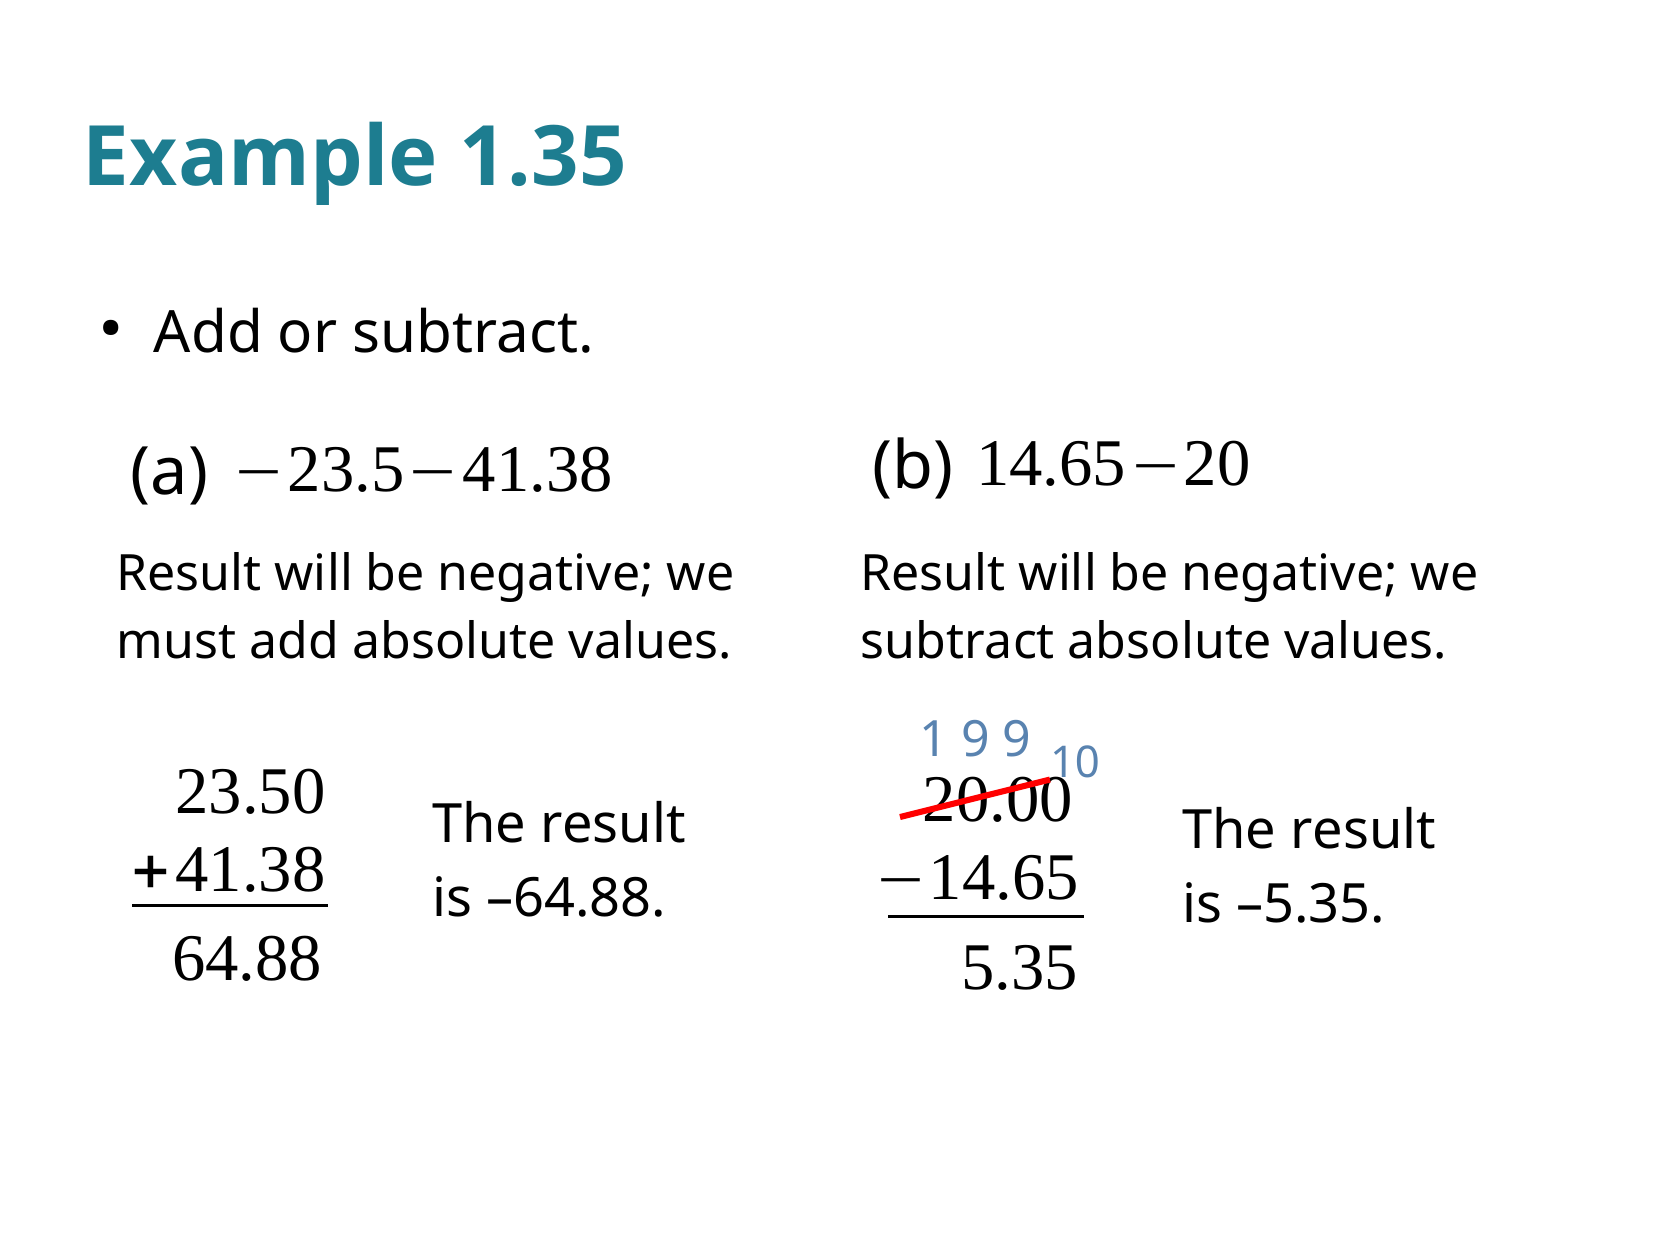

# Example 1.35
Add or subtract.
(b)
(a)
Result will be negative; we must add absolute values.
Result will be negative; we subtract absolute values.
1 9 9
10
The result is –64.88.
The result is –5.35.